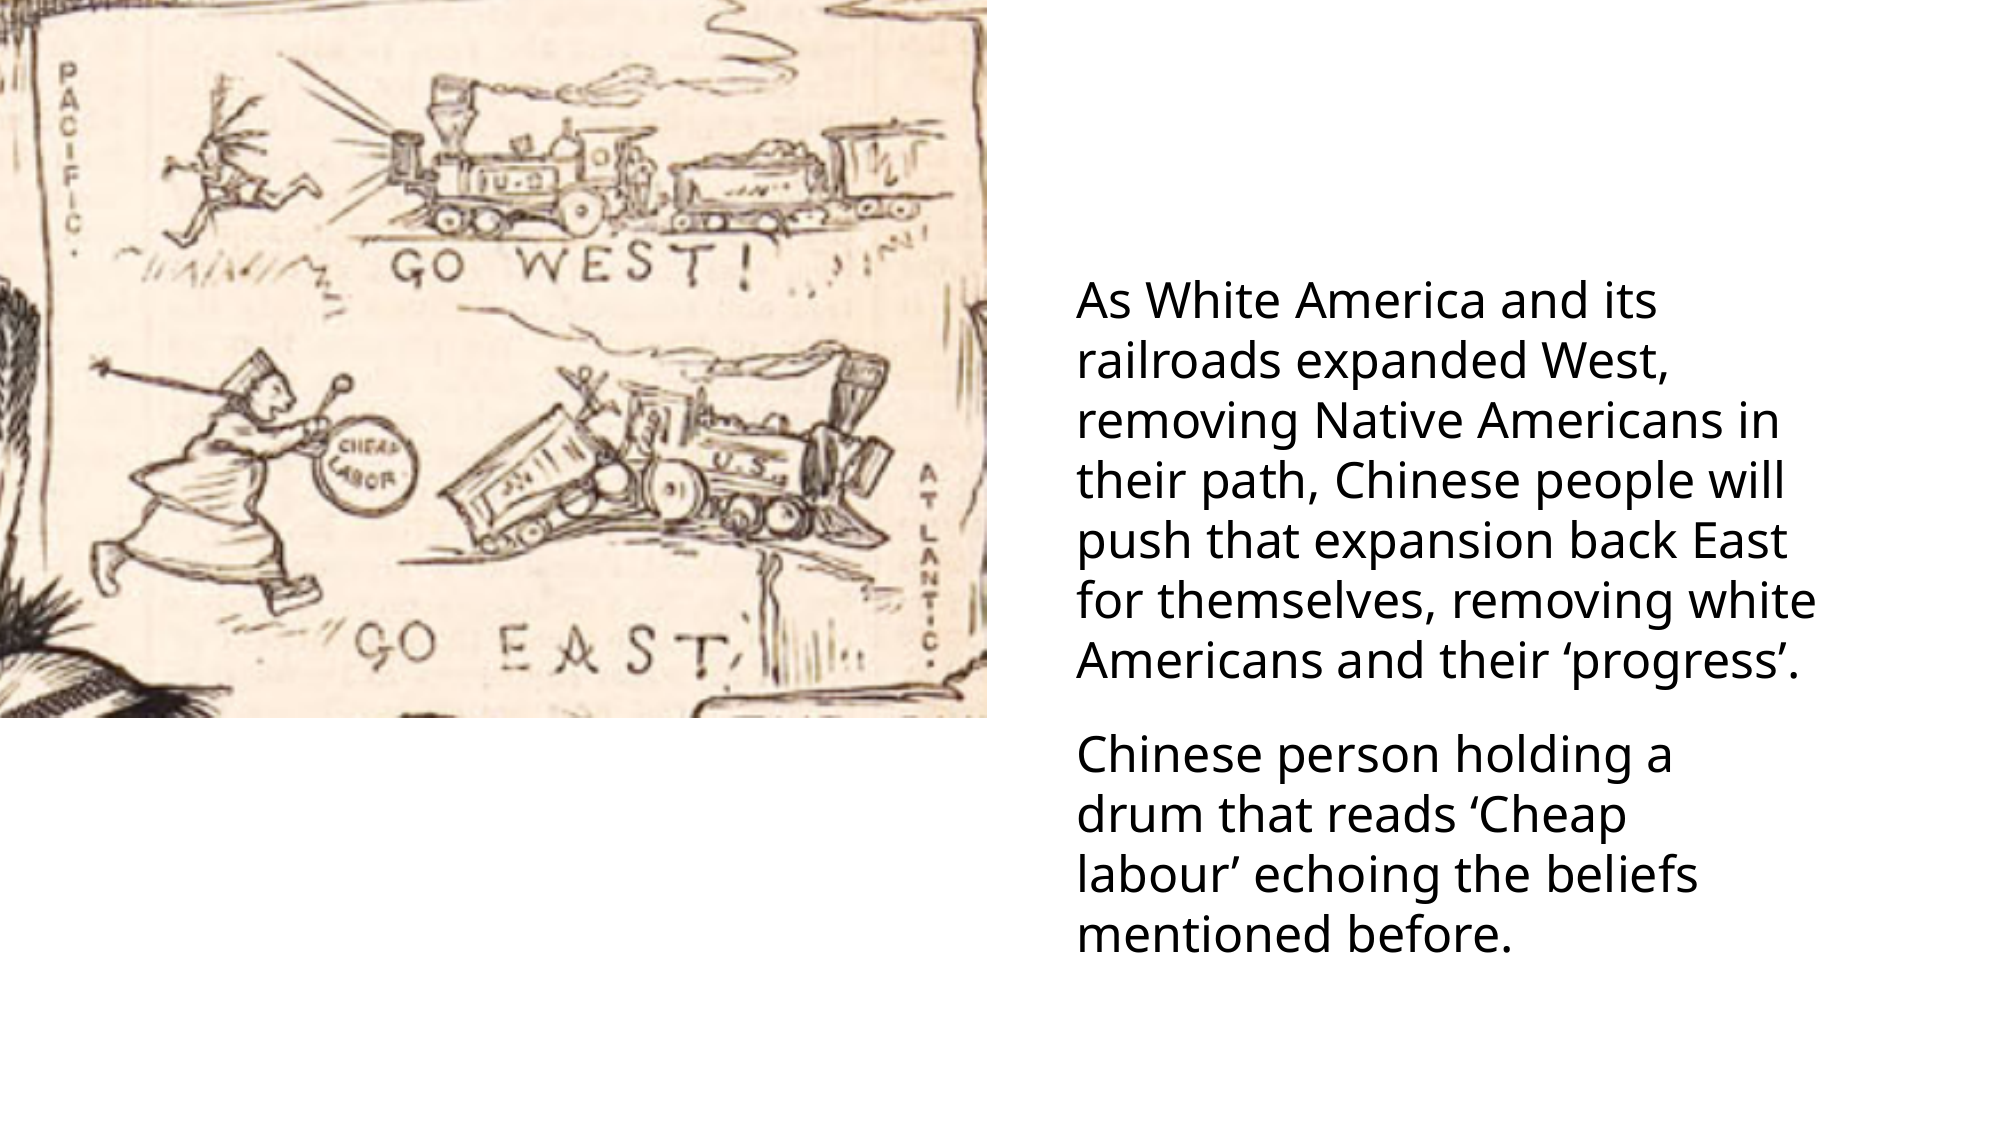

As White America and its railroads expanded West, removing Native Americans in their path, Chinese people will push that expansion back East for themselves, removing white Americans and their ‘progress’.
Chinese person holding a drum that reads ‘Cheap labour’ echoing the beliefs mentioned before.